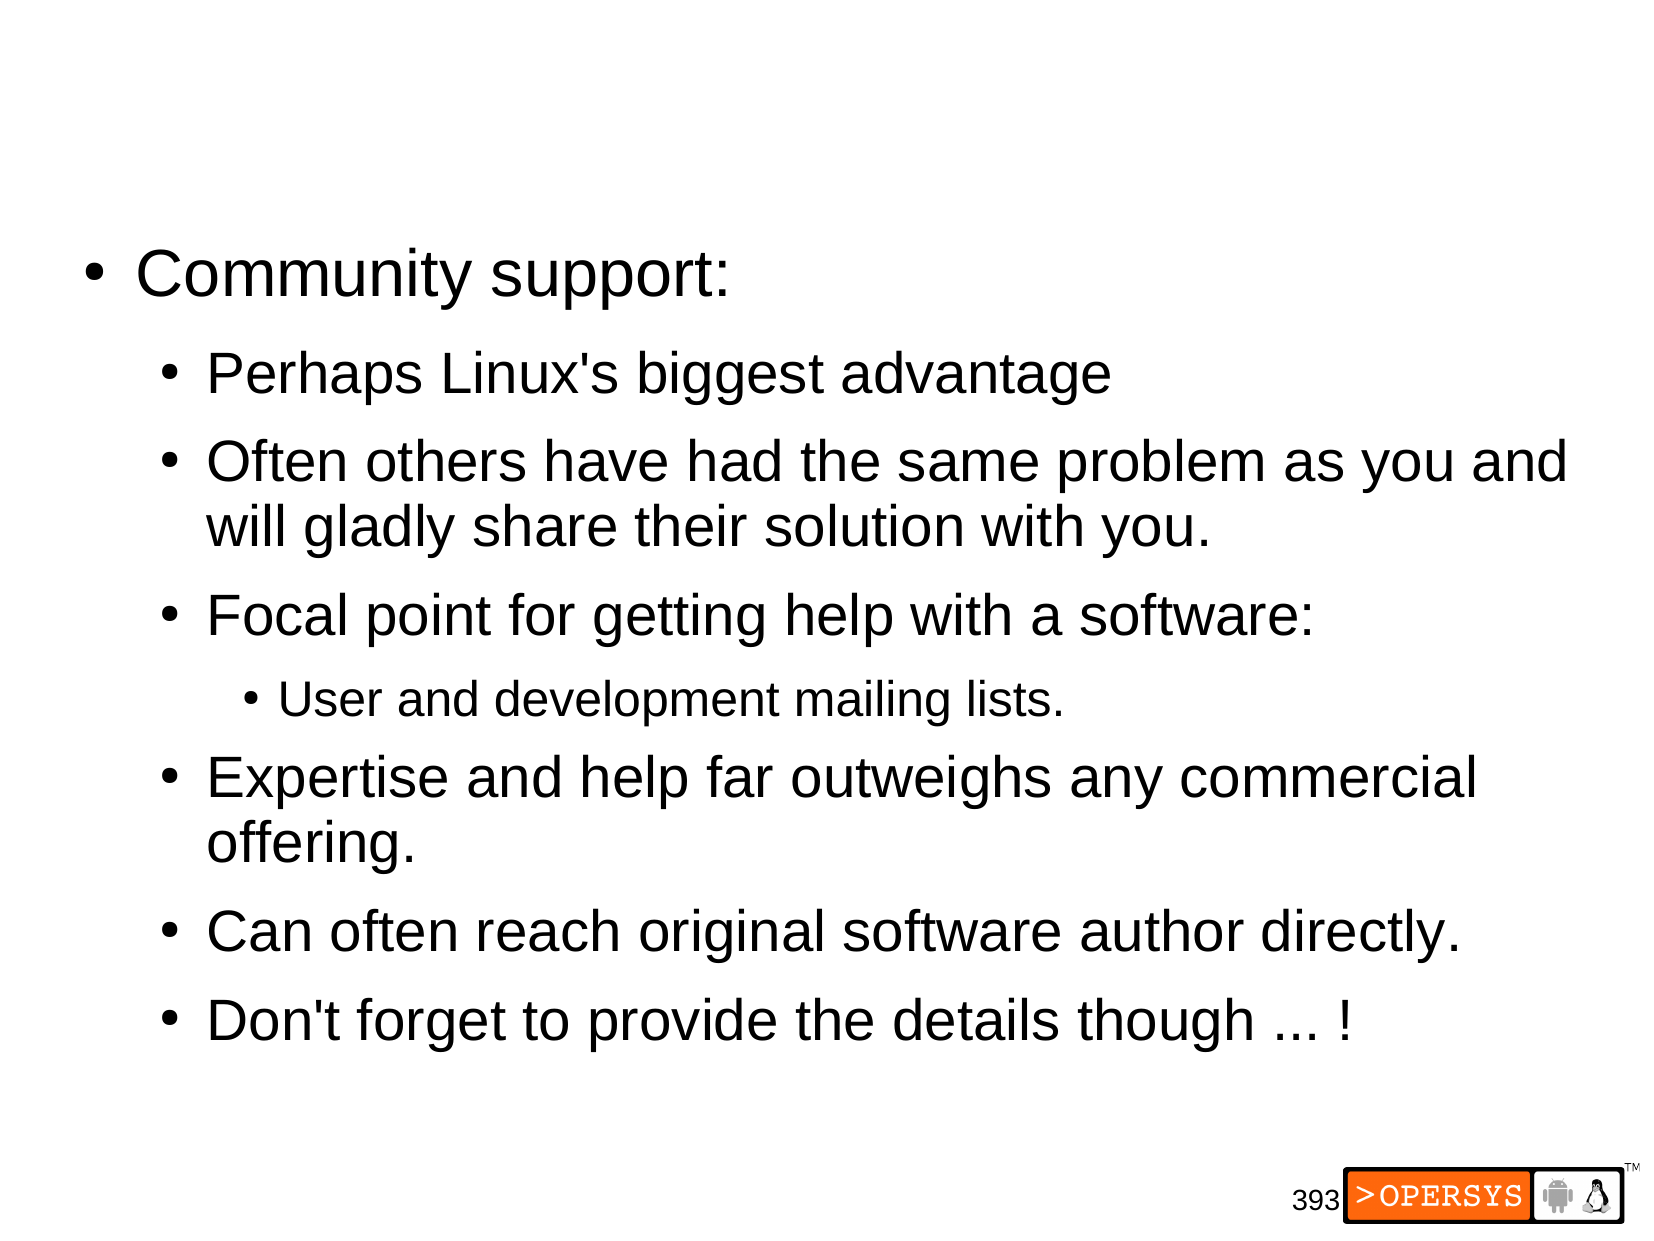

# Community support:
Perhaps Linux's biggest advantage
Often others have had the same problem as you and will gladly share their solution with you.
Focal point for getting help with a software:
User and development mailing lists.
Expertise and help far outweighs any commercial offering.
Can often reach original software author directly.
Don't forget to provide the details though ... !